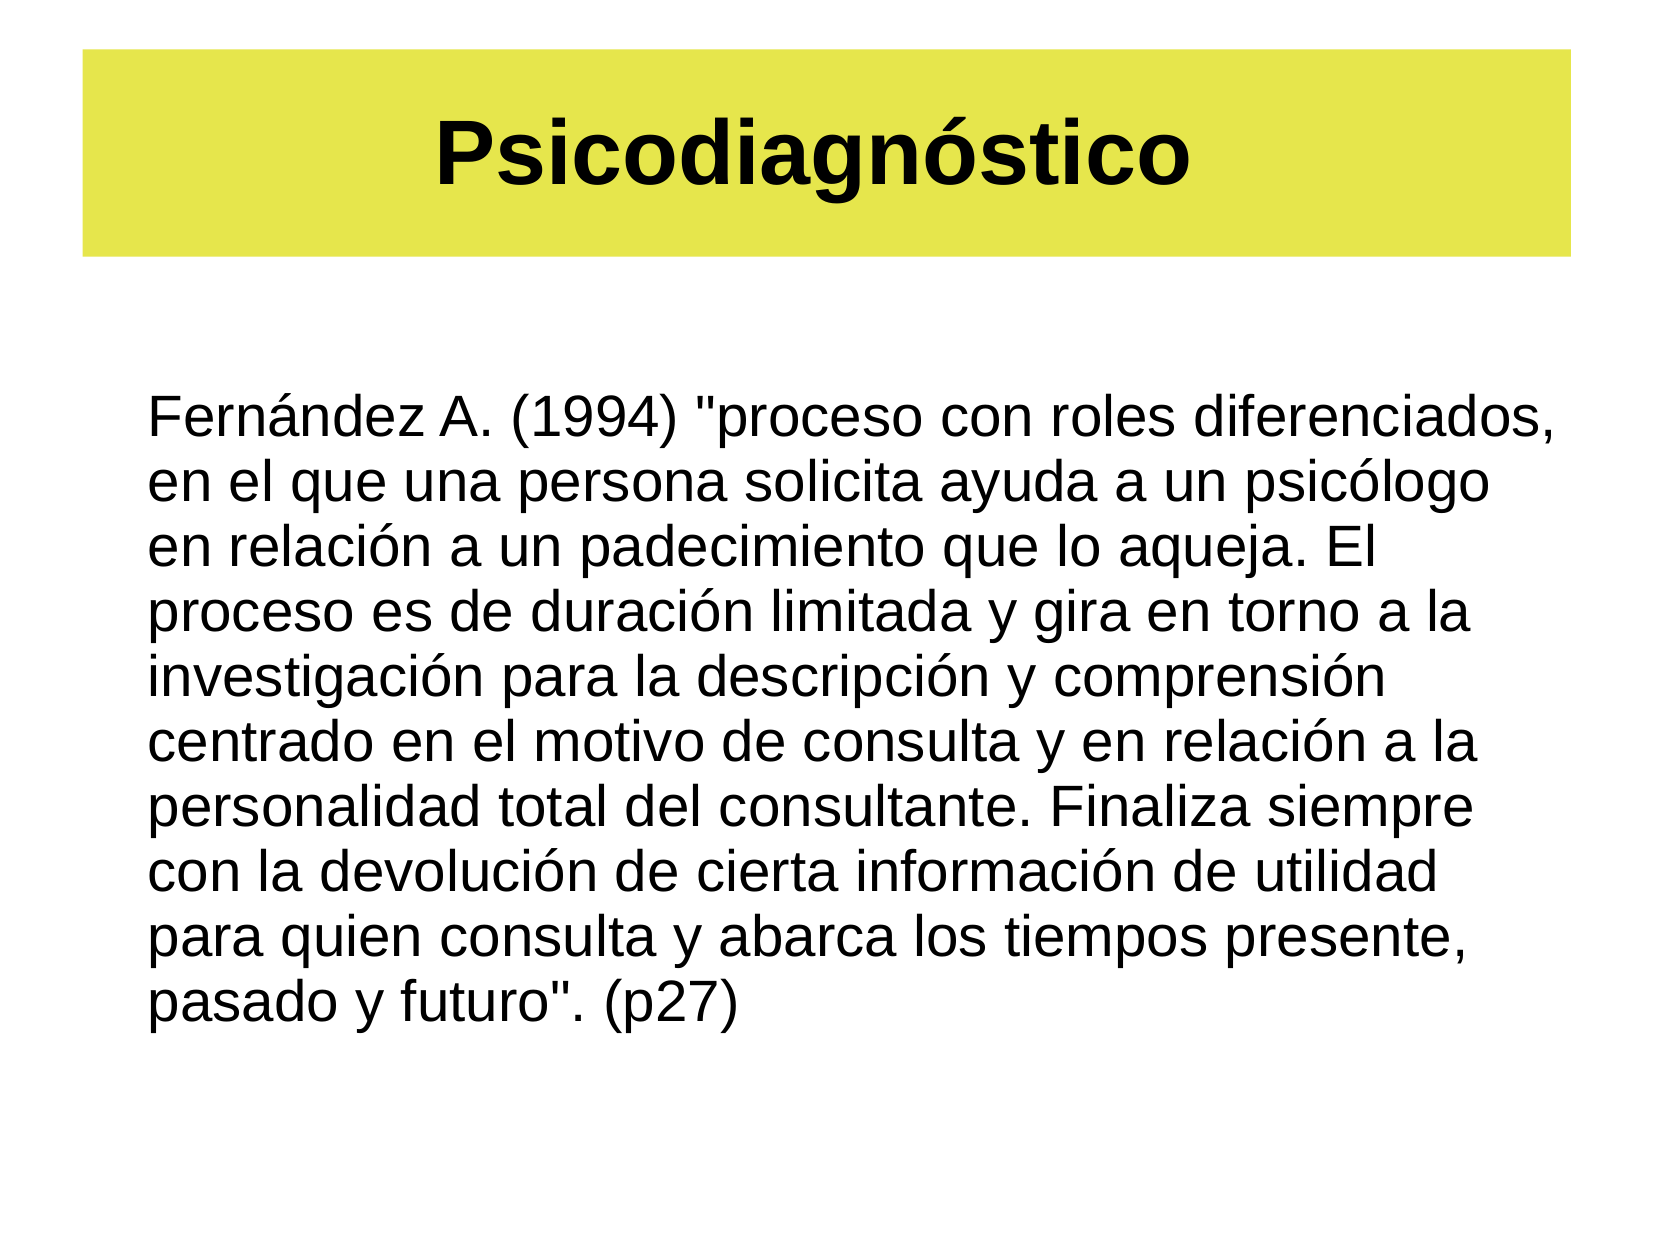

# Psicodiagnóstico
Fernández A. (1994) "proceso con roles diferenciados, en el que una persona solicita ayuda a un psicólogo en relación a un padecimiento que lo aqueja. El proceso es de duración limitada y gira en torno a la investigación para la descripción y comprensión centrado en el motivo de consulta y en relación a la personalidad total del consultante. Finaliza siempre con la devolución de cierta información de utilidad para quien consulta y abarca los tiempos presente, pasado y futuro". (p27)